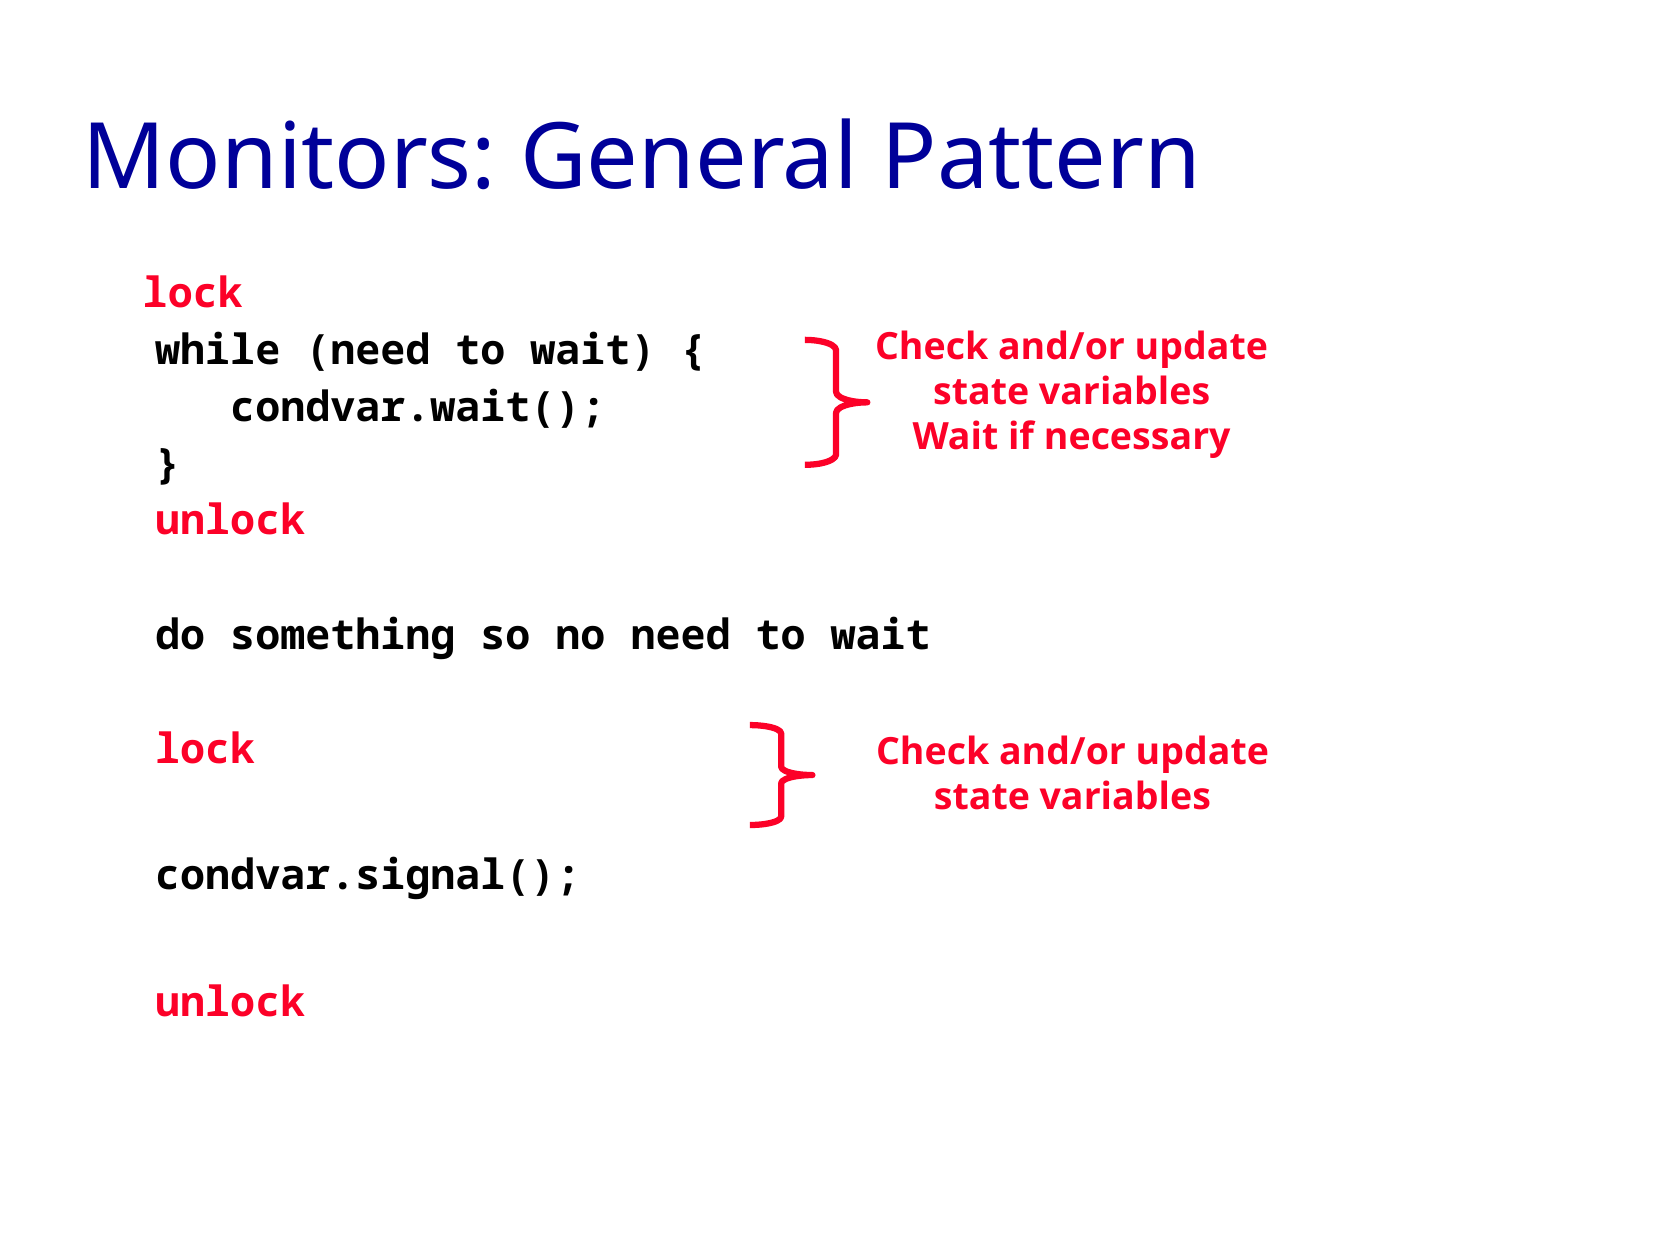

# Monitors: General Pattern
 lock
while (need to wait) {
 condvar.wait();
}
unlock
do something so no need to wait
lock
	condvar.signal();
unlock
Check and/or update
state variables
Wait if necessary
Check and/or update
state variables